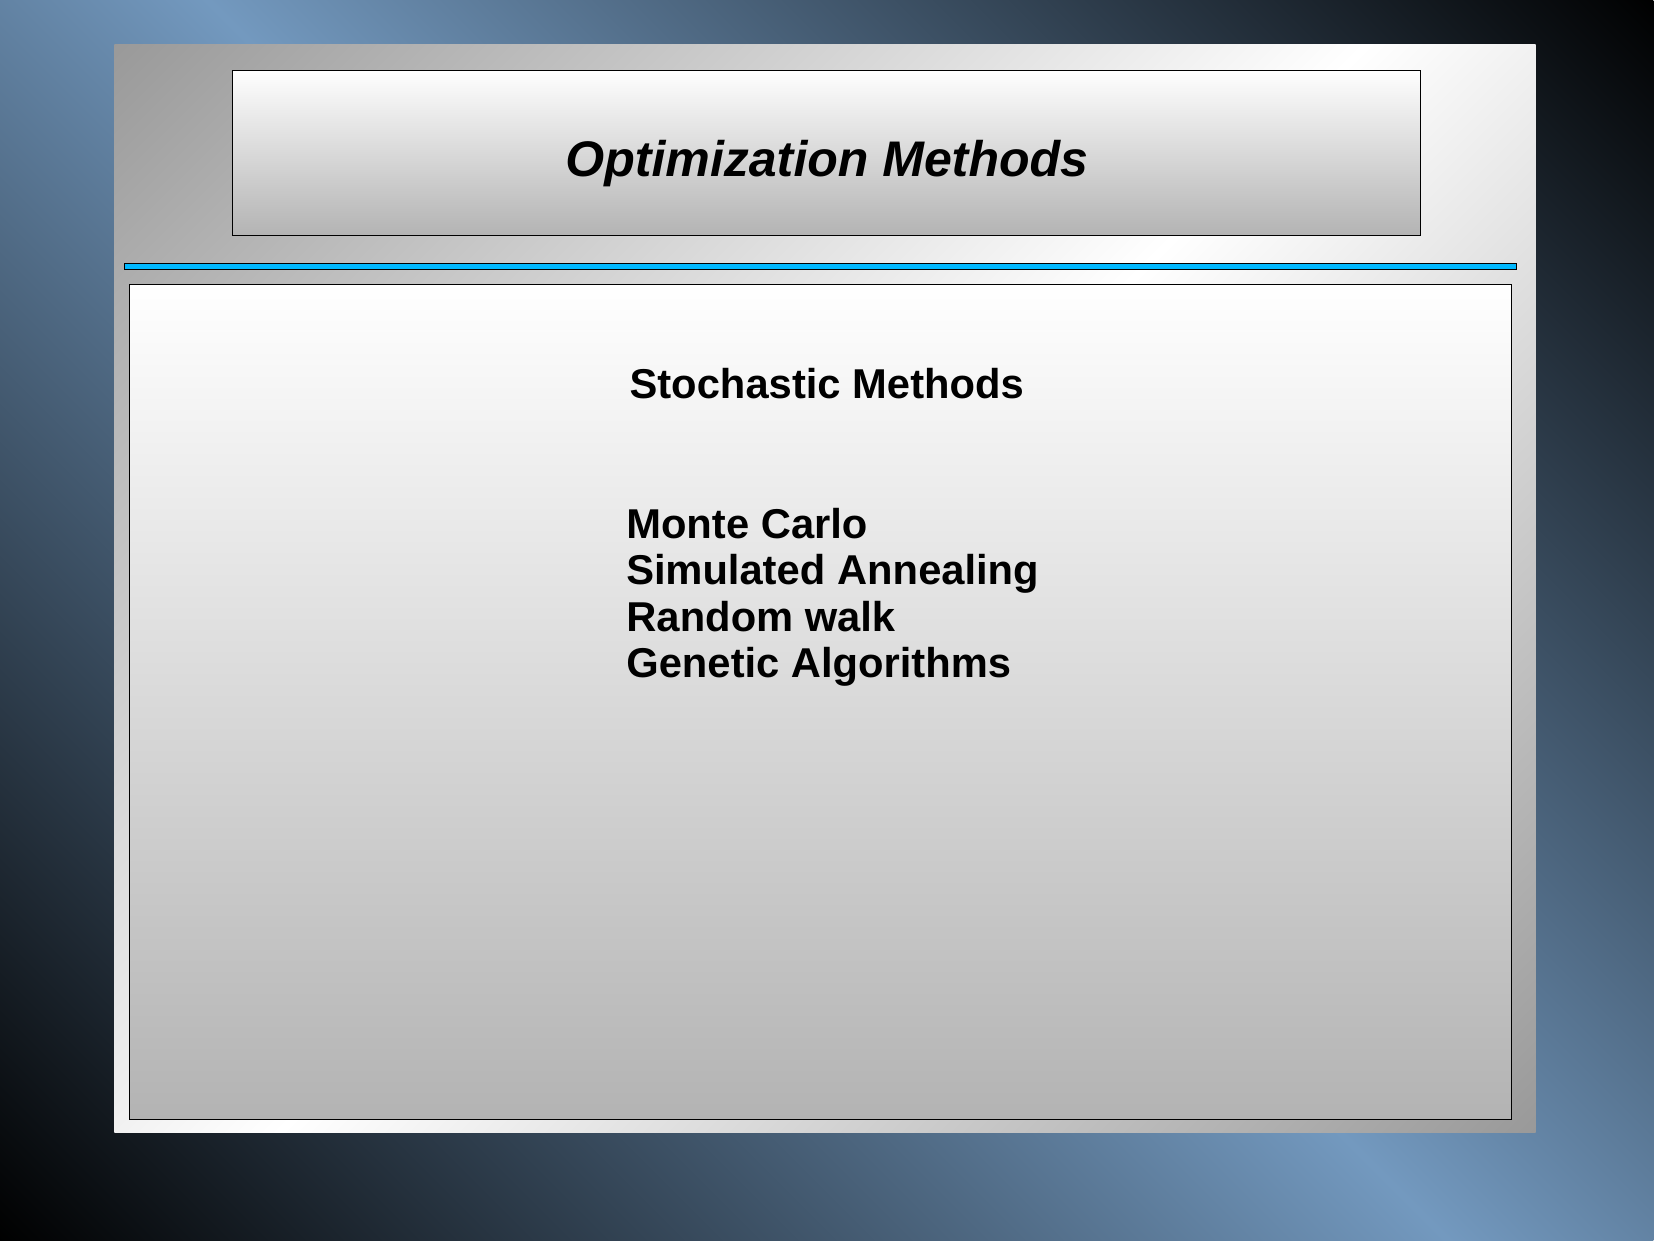

Optimization Methods
Stochastic Methods
Monte Carlo
Simulated Annealing
Random walk
Genetic Algorithms